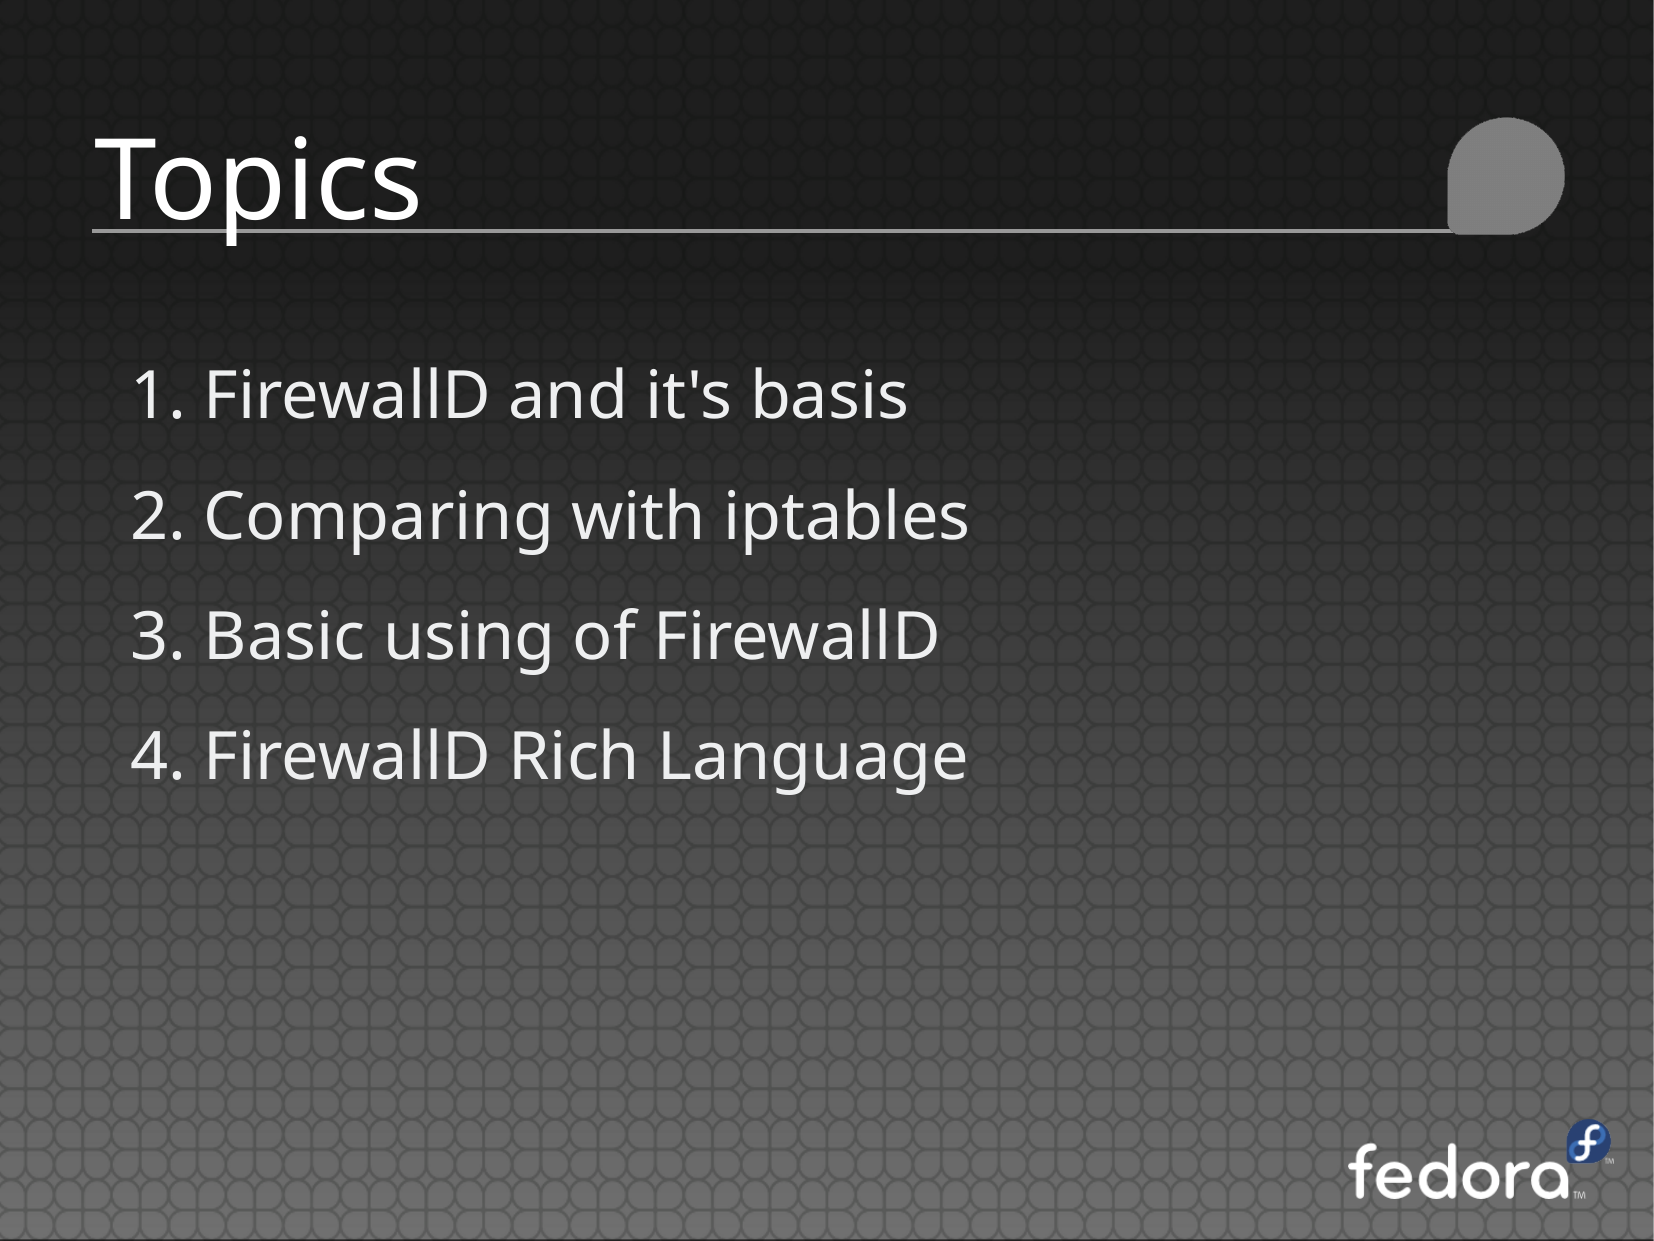

# Topics
 FirewallD and it's basis
 Comparing with iptables
 Basic using of FirewallD
 FirewallD Rich Language